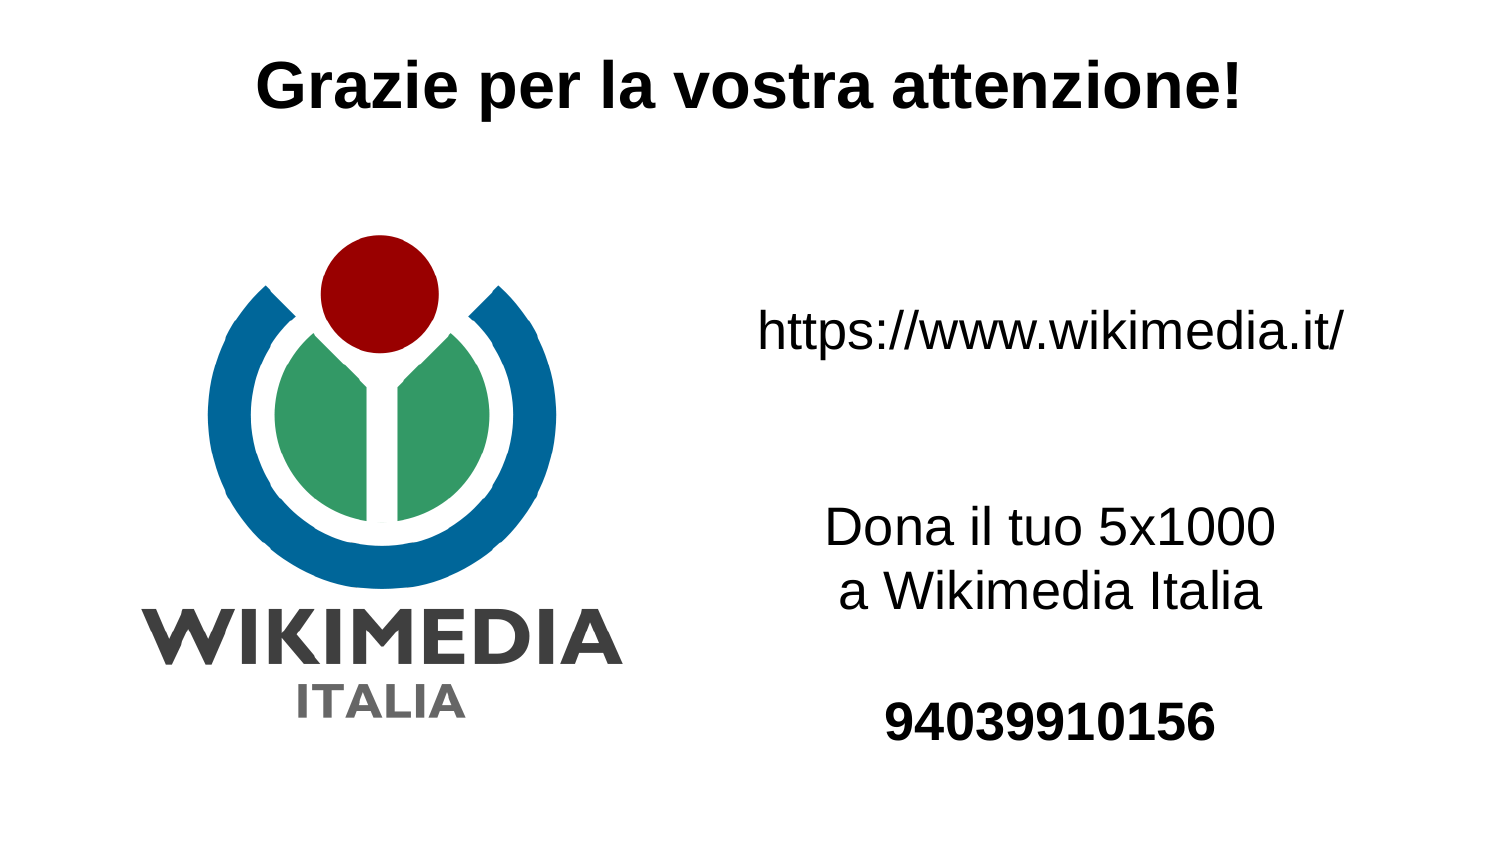

# Grazie per la vostra attenzione!
https://www.wikimedia.it/
Dona il tuo 5x1000
a Wikimedia Italia
94039910156